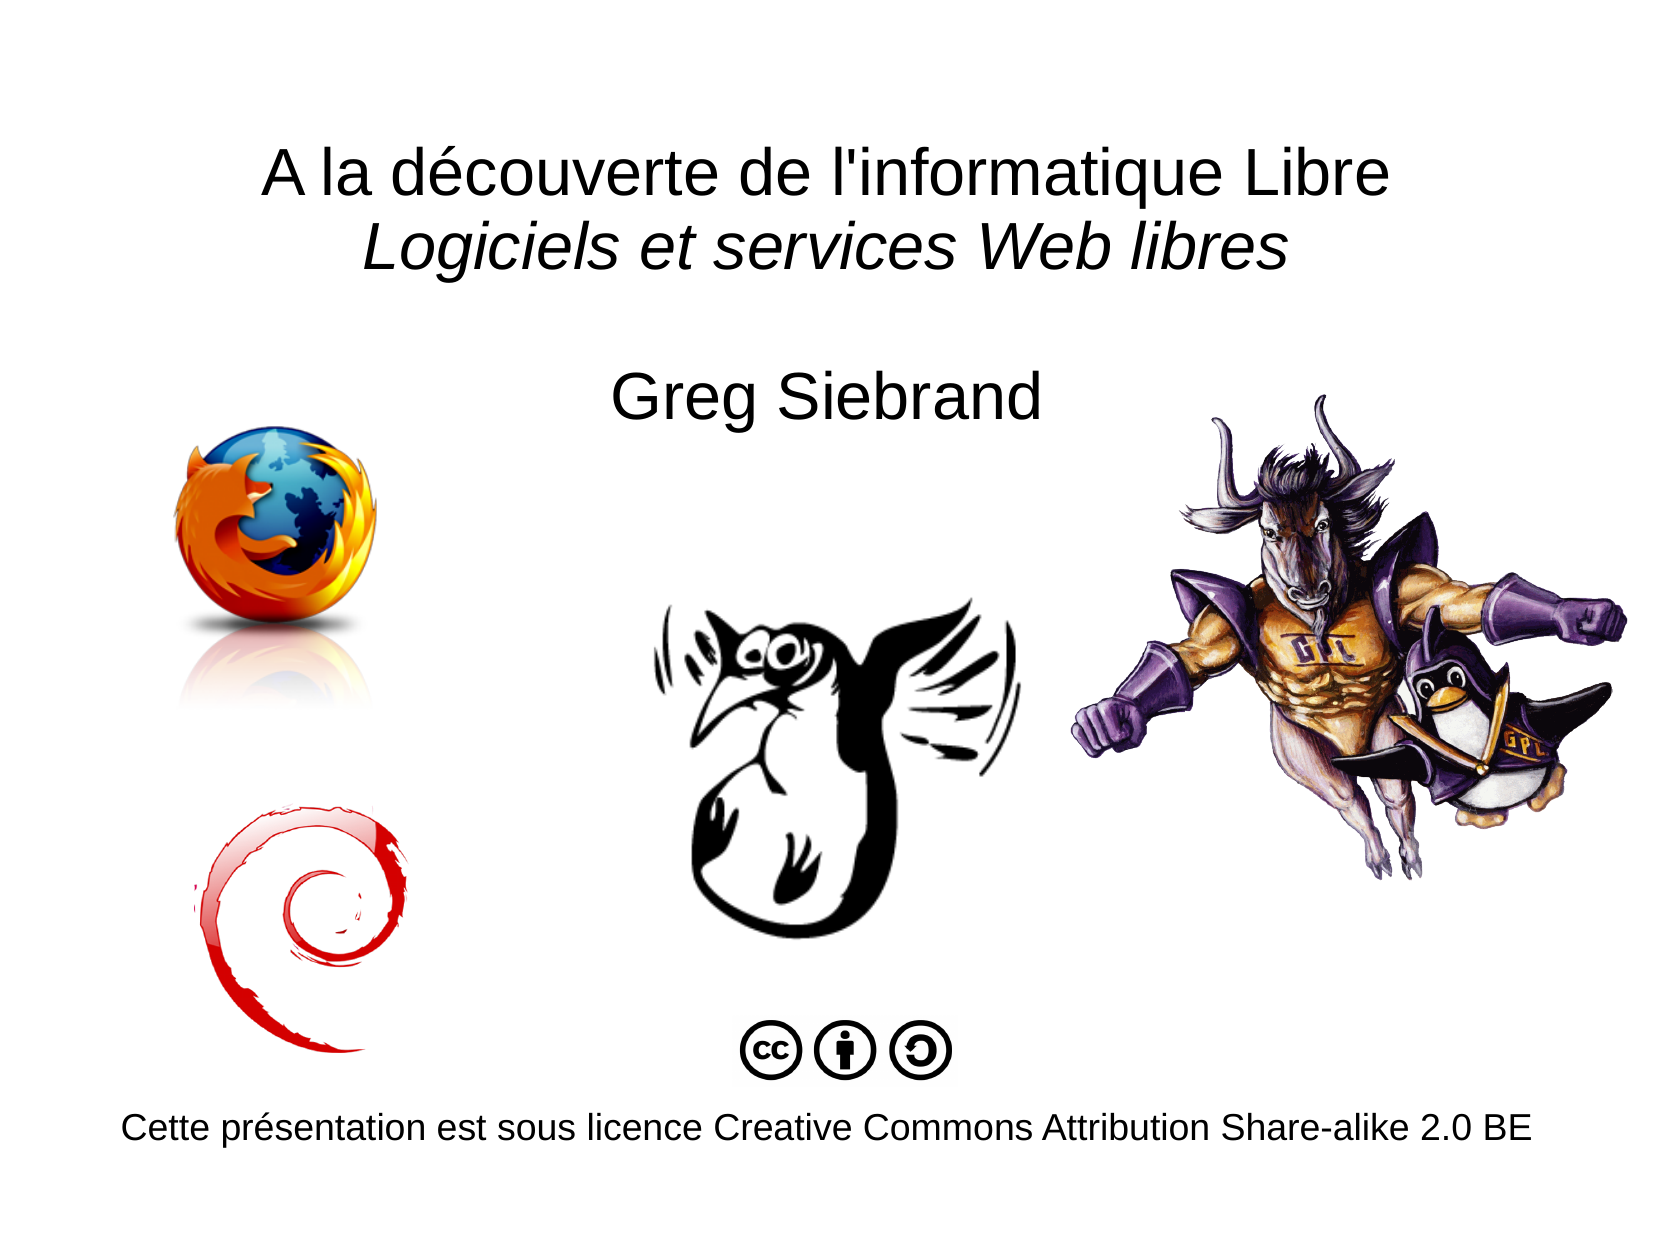

# A la découverte de l'informatique Libre
Logiciels et services Web libres
Greg Siebrand
Cette présentation est sous licence Creative Commons Attribution Share-alike 2.0 BE